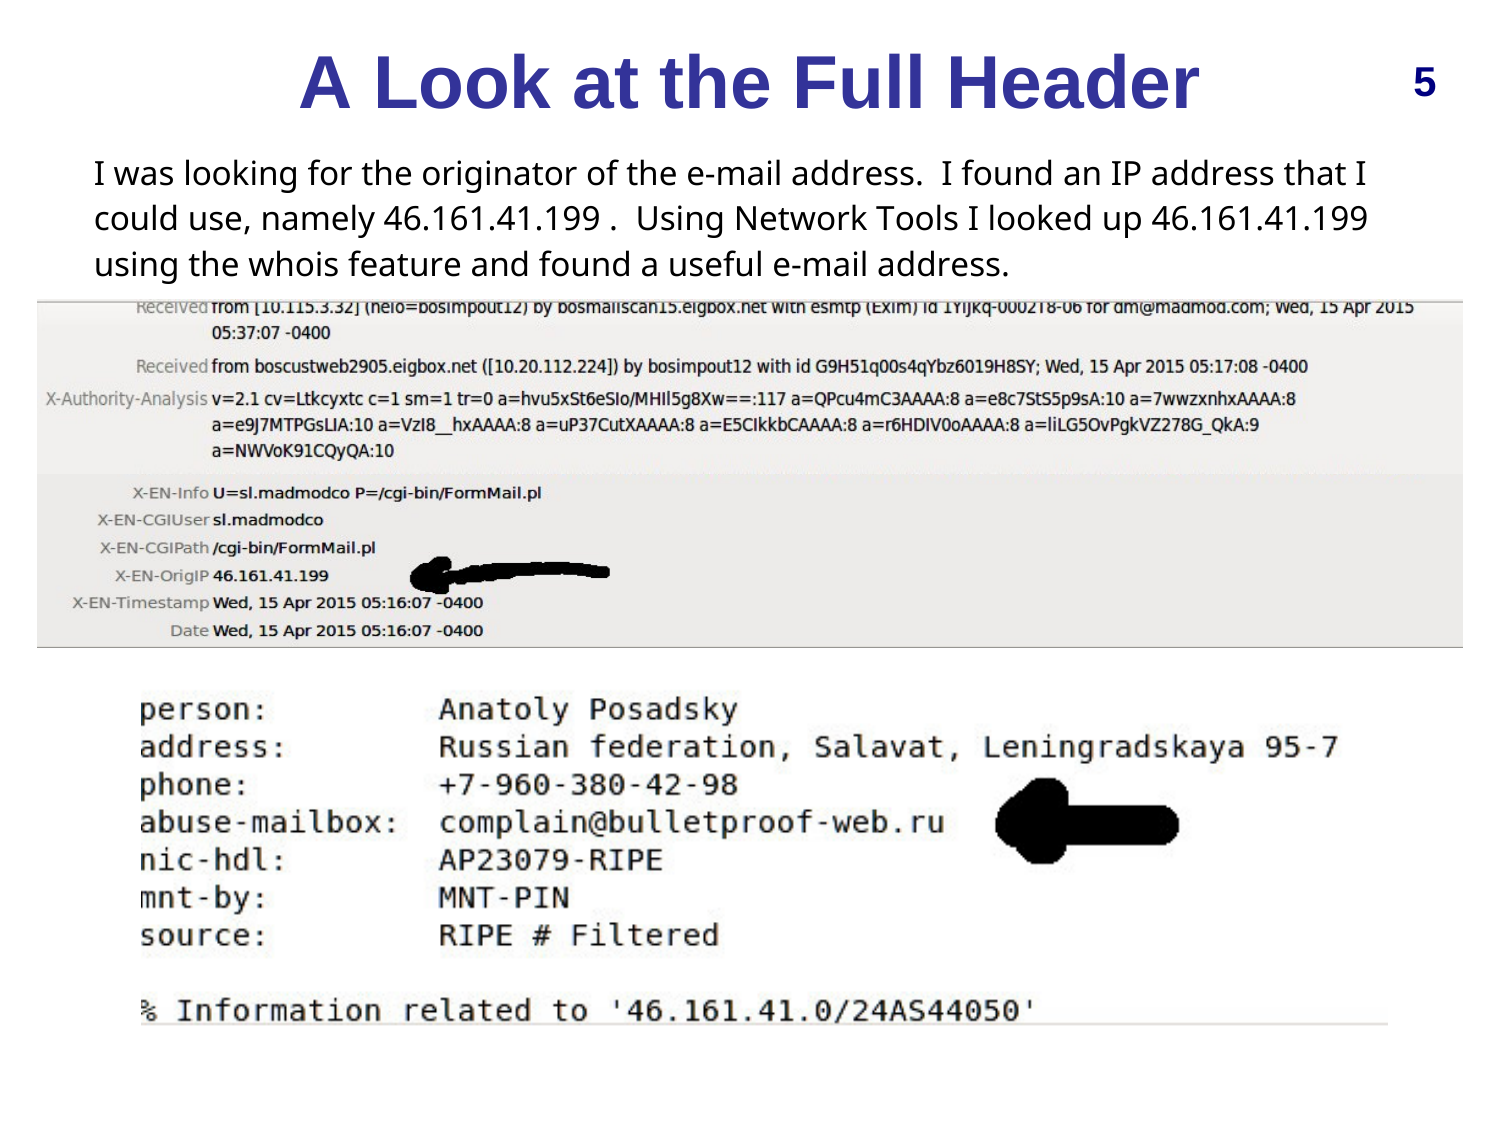

# A Look at the Full Header
5
I was looking for the originator of the e-mail address. I found an IP address that I could use, namely 46.161.41.199 . Using Network Tools I looked up 46.161.41.199 using the whois feature and found a useful e-mail address.